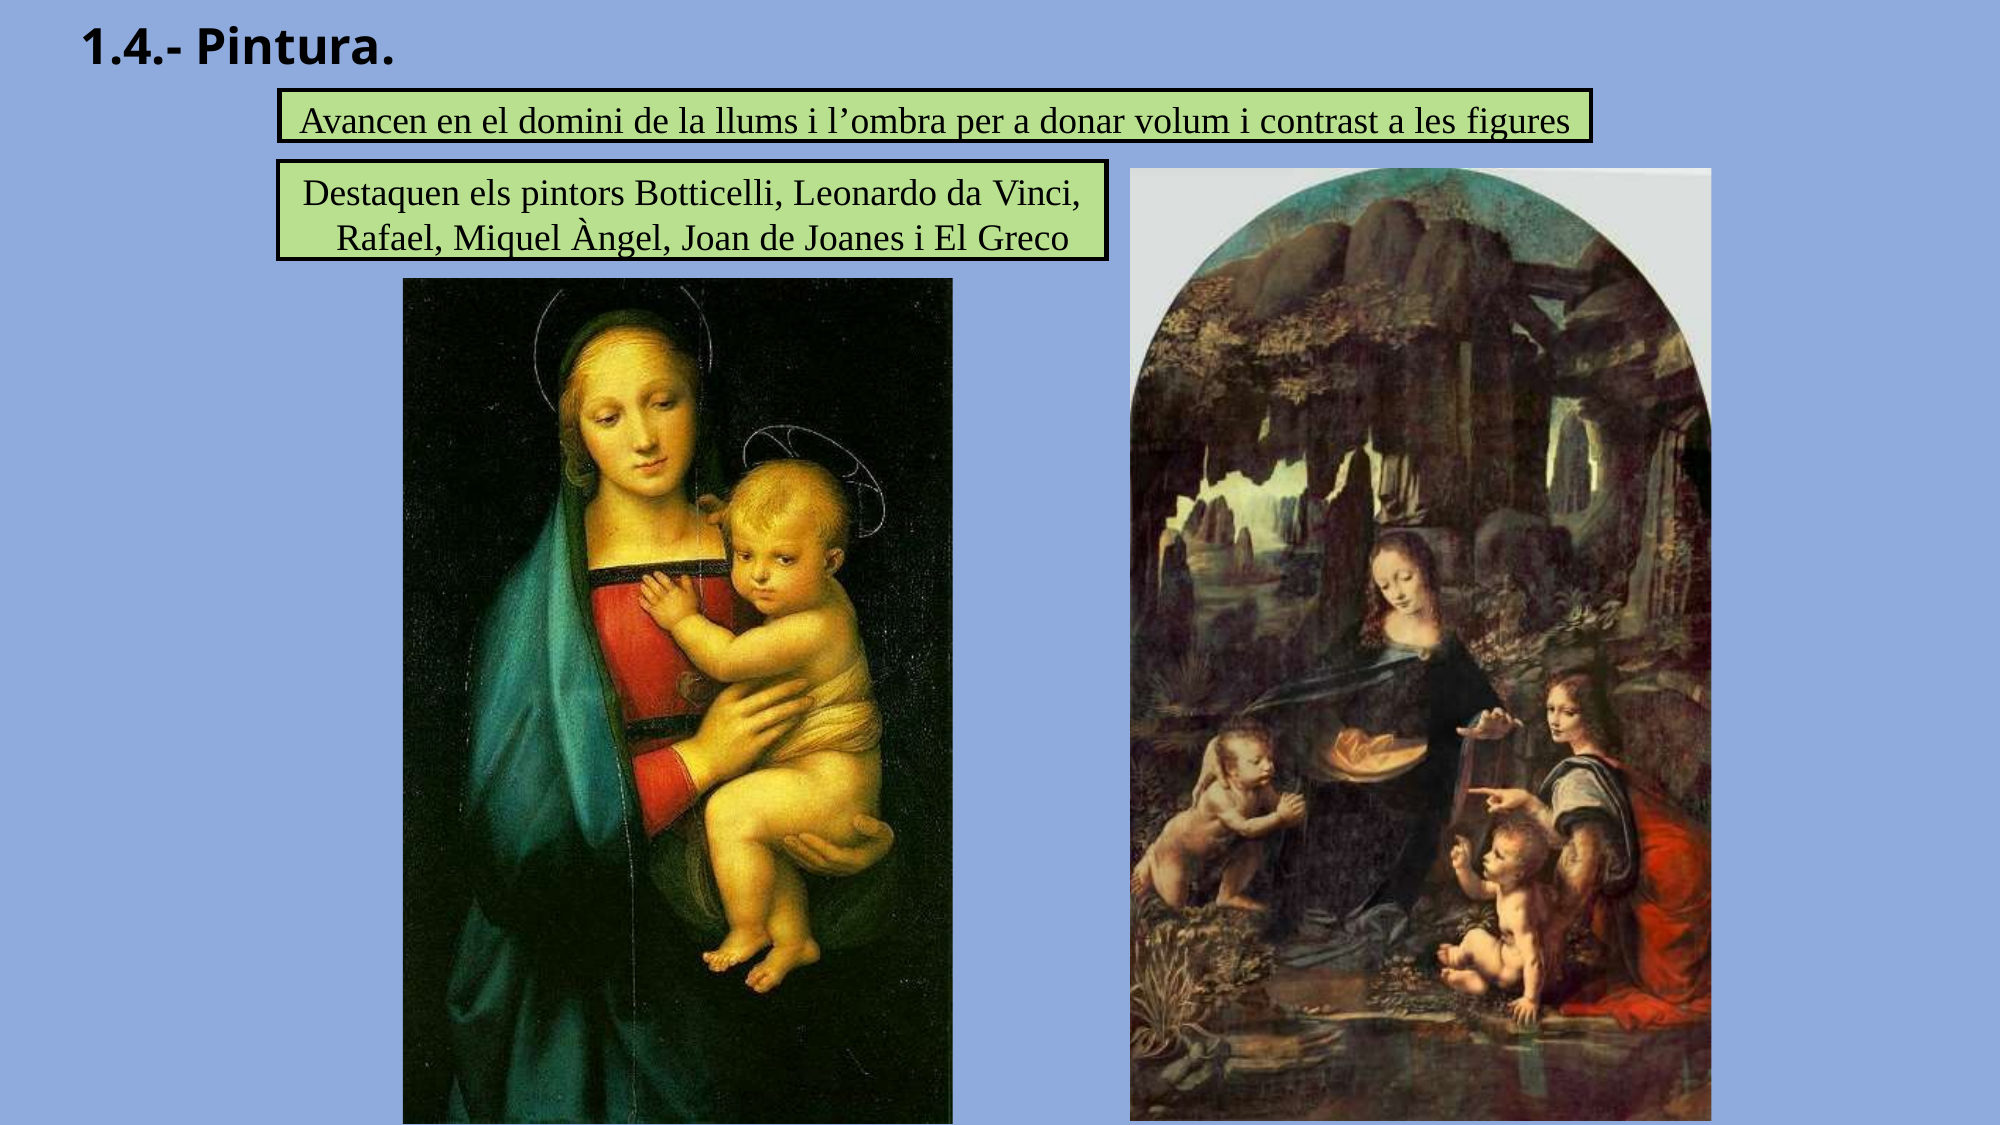

# 1.4.- Pintura.
Avancen en el domini de la llums i l’ombra per a donar volum i contrast a les figures
Destaquen els pintors Botticelli, Leonardo da Vinci, Rafael, Miquel Àngel, Joan de Joanes i El Greco